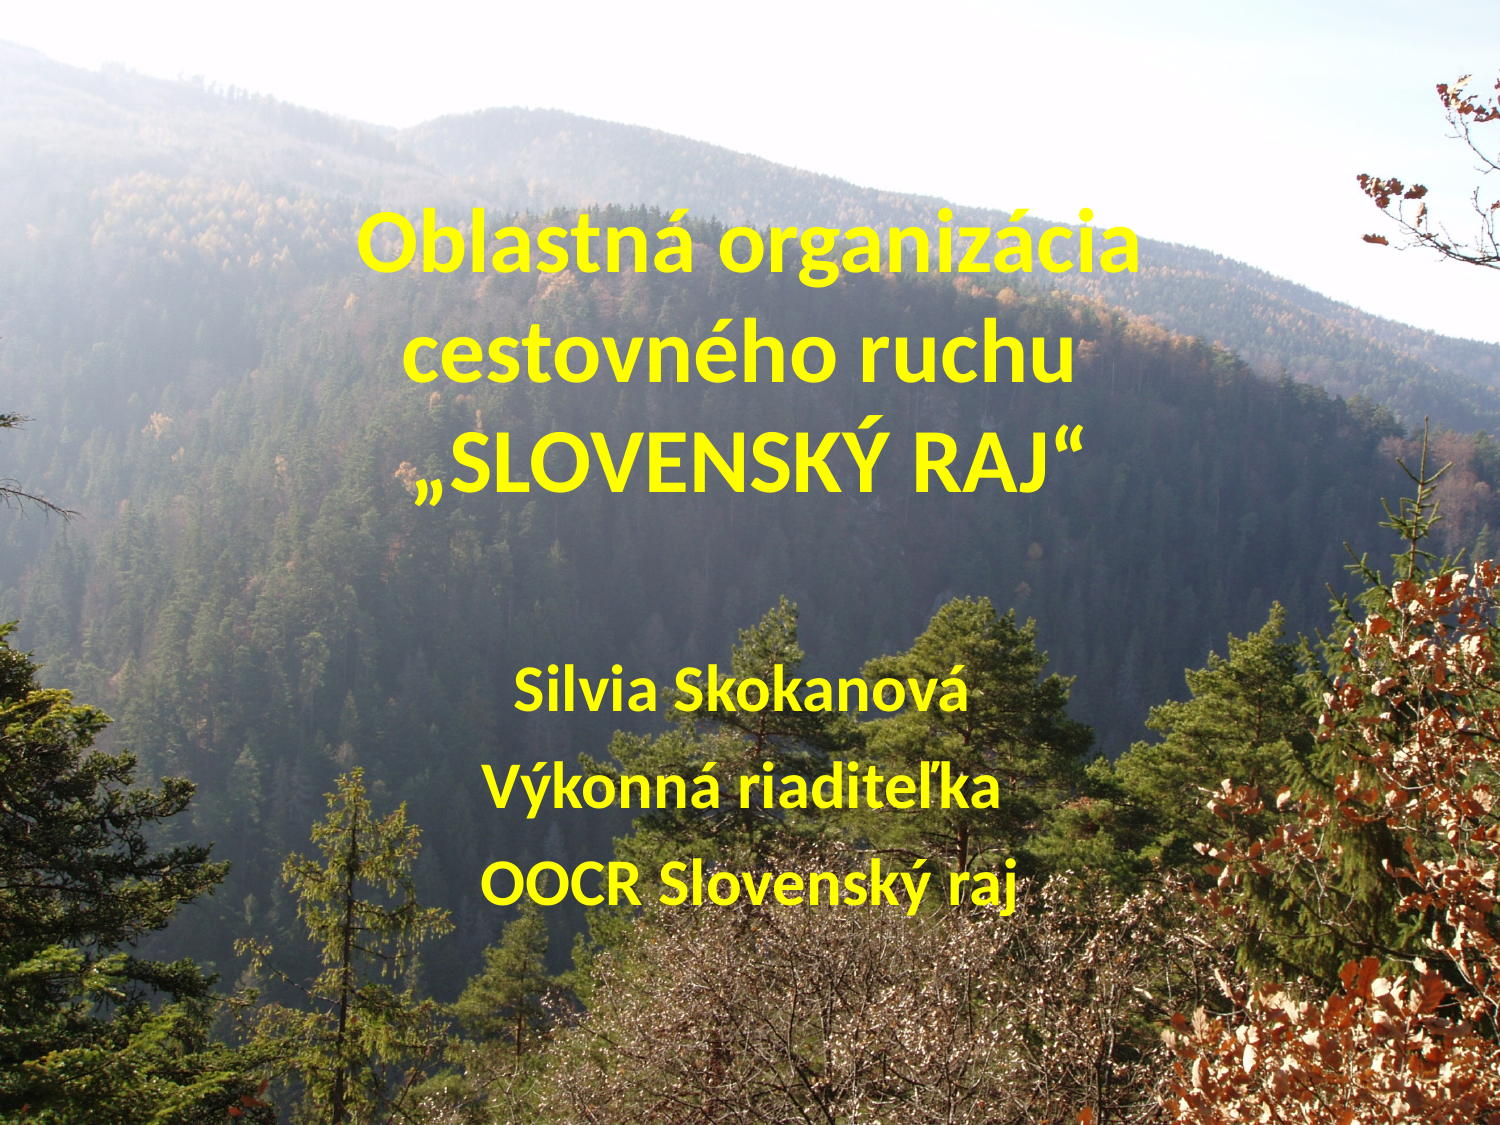

# Oblastná organizácia cestovného ruchu „SLOVENSKÝ RAJ“
Silvia Skokanová
Výkonná riaditeľka
OOCR Slovenský raj